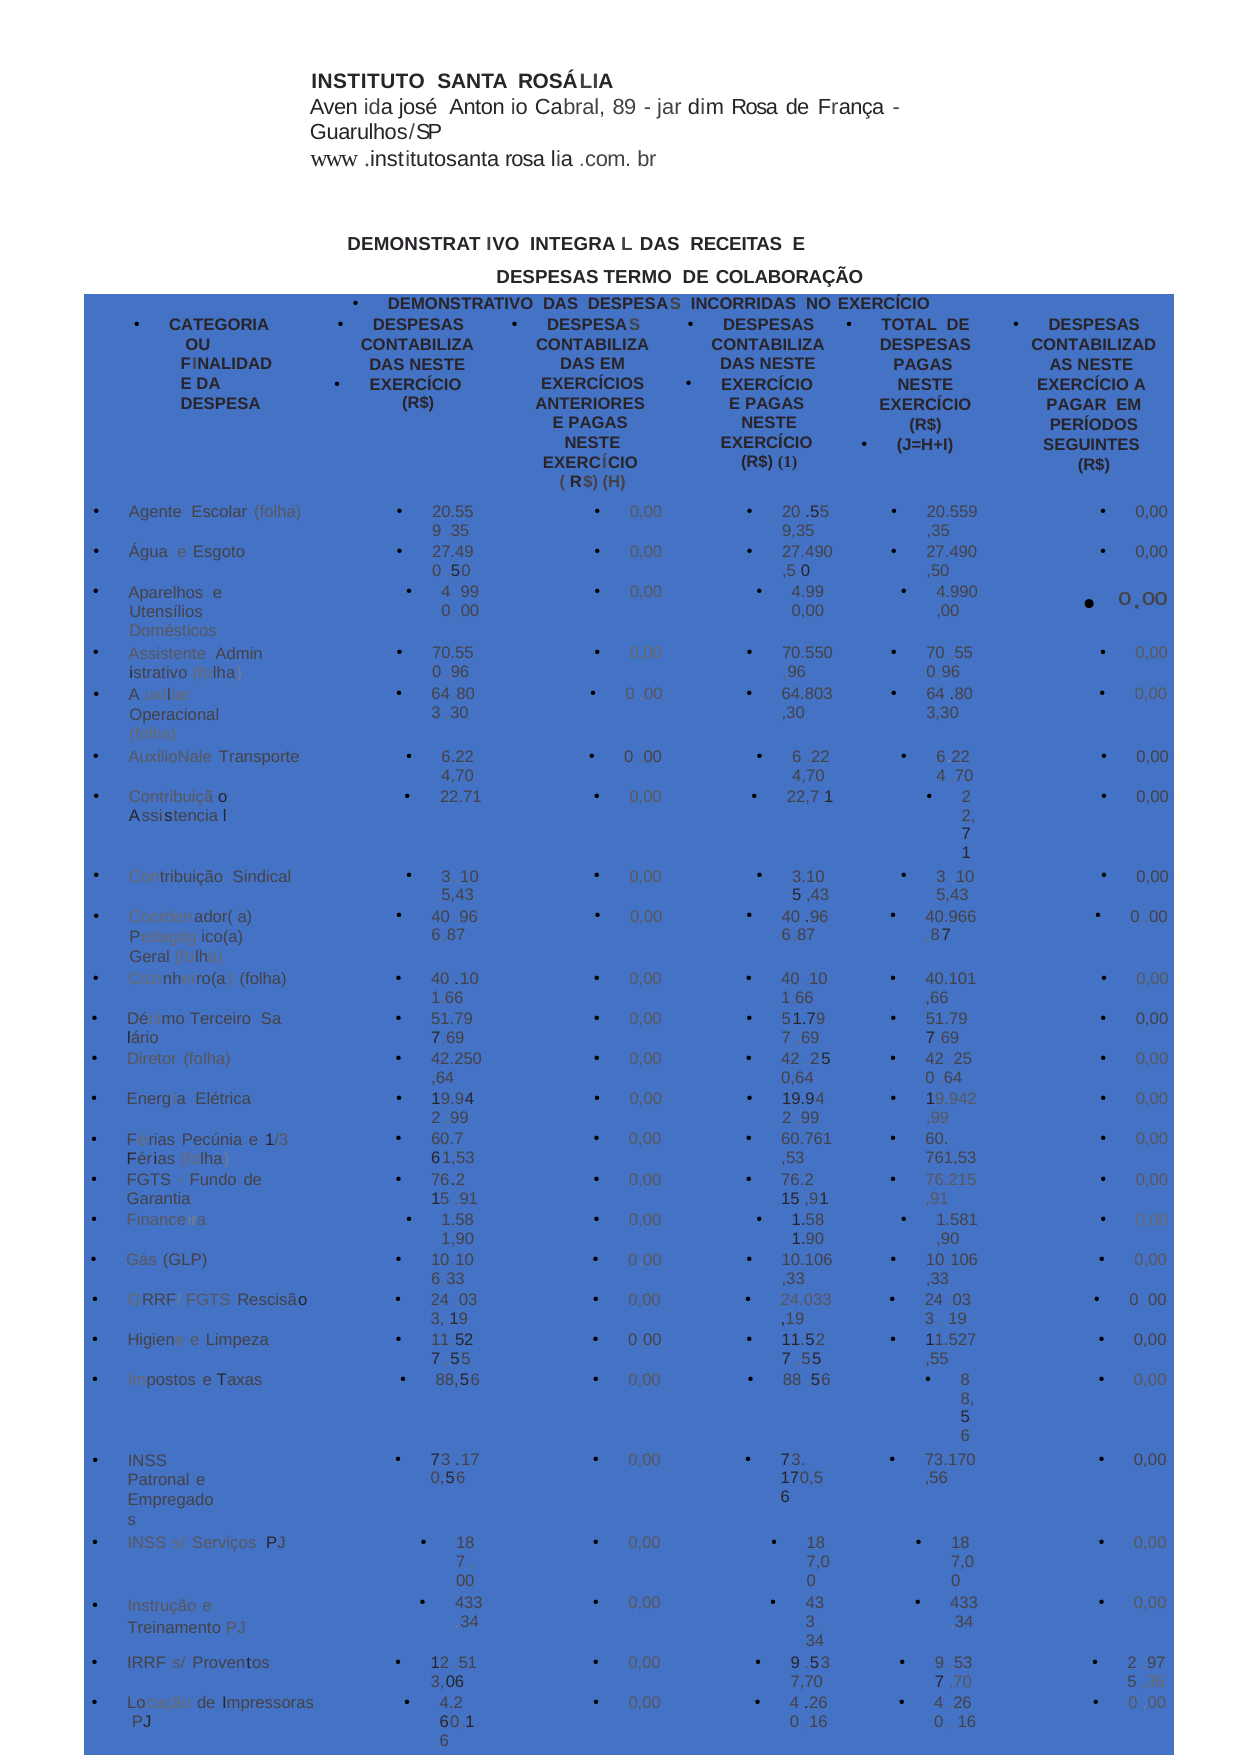

INSTITUTO SANTA ROSÁLIA
Aven ida josé Anton io Cabral, 89 - jar dim Rosa de França - Guarulhos/SP
www .institutosanta rosa lia .com. br
DEMONSTRAT IVO INTEGRA L DAS RECEITAS E DESPESAS TERMO DE COLABORAÇÃO
| DEMONSTRATIVO DAS DESPESAS INCORRIDAS NO EXERCÍCIO | | | | | |
| --- | --- | --- | --- | --- | --- |
| CATEGORIA OU FINALIDADE DA DESPESA | DESPESAS CONTABILIZADAS NESTE EXERCÍCIO (R$) | DESPESAS CONTABILIZADAS EM EXERCÍCIOS ANTERIORES E PAGAS NESTE EXERCÍCIO ( R$) (H) | DESPESAS CONTABILIZADAS NESTE EXERCÍCIO E PAGAS NESTE EXERCÍCIO (R$) (1) | TOTAL DE DESPESAS PAGAS NESTE EXERCÍCIO (R$) (J=H+I) | DESPESAS CONTABILIZADAS NESTE EXERCÍCIO A PAGAR EM PERÍODOS SEGUINTES (R$) |
| Agente Escolar (folha) | 20.559 ,35 | 0,00 | 20 .559,35 | 20.559,35 | 0,00 |
| Água e Esgoto | 27.490 ,50 | 0,00 | 27.490,5 0 | 27.490,50 | 0,00 |
| Aparelhos e Utensílios Domésticos | 4 .990 ,00 | 0,00 | 4.990,00 | 4.990,00 | º·ºº |
| Assistente Admin istrativo (folha) | 70.550 ,96 | 0,00 | 70.550 ,96 | 70 .550,96 | 0,00 |
| A uxiliar Operacional (folha) | 64.803 ,30 | 0 ,00 | 64.803,30 | 64 .803,30 | 0,00 |
| AuxilioNale Transporte | 6.224,70 | 0 ,00 | 6 .224,70 | 6.224 ,70 | 0,00 |
| Contribuiçã o Assistencia l | 22.71 | 0,00 | 22,7 1 | 22,71 | 0,00 |
| Contribuição Sindical | 3 .105,43 | 0,00 | 3.105 ,43 | 3 .105,43 | 0,00 |
| Coordenador( a) Pedagóg ico(a) Geral (folha) | 40 .966,87 | 0,00 | 40 .966,87 | 40.966 ,87 | 0 ,00 |
| Cozinheiro(a) (folha) | 40 .101,66 | 0,00 | 40 .101,66 | 40.101,66 | 0,00 |
| Décimo Terceiro Sa lário | 51.797,69 | 0,00 | 51.797 ,69 | 51.79 7,69 | 0,00 |
| Diretor (folha) | 42.250,64 | 0,00 | 42 .250,64 | 42 .250 ,64 | 0,00 |
| Energia Elétrica | 19.94 2 ,99 | 0,00 | 19.942 ,99 | 19.942,99 | 0,00 |
| Férias Pecúnia e 1/3 Férias (folha) | 60.7 61,53 | 0,00 | 60.761,53 | 60. 761,53 | 0,00 |
| FGTS - Fundo de Garantia | 76.2 15 ,91 | 0,00 | 76.2 15 ,91 | 76.215,91 | 0,00 |
| Financeira | 1.581,90 | 0,00 | 1.581.90 | 1.581,90 | 0,00 |
| Gás (GLP) | 10.106,33 | 0,00 | 10.106,33 | 10.106,33 | 0,00 |
| GRRF/ FGTS Rescisão | 24 .033, 19 | 0,00 | 24.033 ,19 | 24 .033 , 19 | 0 ,00 |
| Higiene e Limpeza | 11.527 ,55 | 0,00 | 11.527 ,55 | 11.527,55 | 0,00 |
| Impostos e Taxas | 88,56 | 0,00 | 88 ,56 | 88,56 | 0,00 |
| INSS Patronal e Empregados | 73 .170,56 | 0,00 | 73. 170,56 | 73.170,56 | 0,00 |
| INSS s/ Serviços PJ | 187 ,00 | 0,00 | 187,00 | 187,00 | 0,00 |
| Instrução e Treinamento PJ | 433 ,34 | 0,00 | 433 ,34 | 433 ,34 | 0,00 |
| IRRF s/ Proventos | 12 .513,06 | 0,00 | 9 .537,70 | 9 .53 7 ,70 | 2 .975 ,36 |
| Locação de Impressoras PJ | 4.2 60,16 | 0,00 | 4 .260 ,16 | 4 .260 , 16 | 0 ,00 |
| Manutenção de Equipamentos | 2 .314,00 | 0,00 | 2 .314 ,00 | 2 .314 ,00 | 0,00 |
| Manutenção Elétrica | 1.100,00 | 0,00 | 1.100,00 | 1.100,00 | 0,00 |
| Manutenção Equipamentos contra Incêndios PJ | 87 ,00 | 0,00 | 87,00 | 87 ,00 | 0,00 |
Pá g . 214